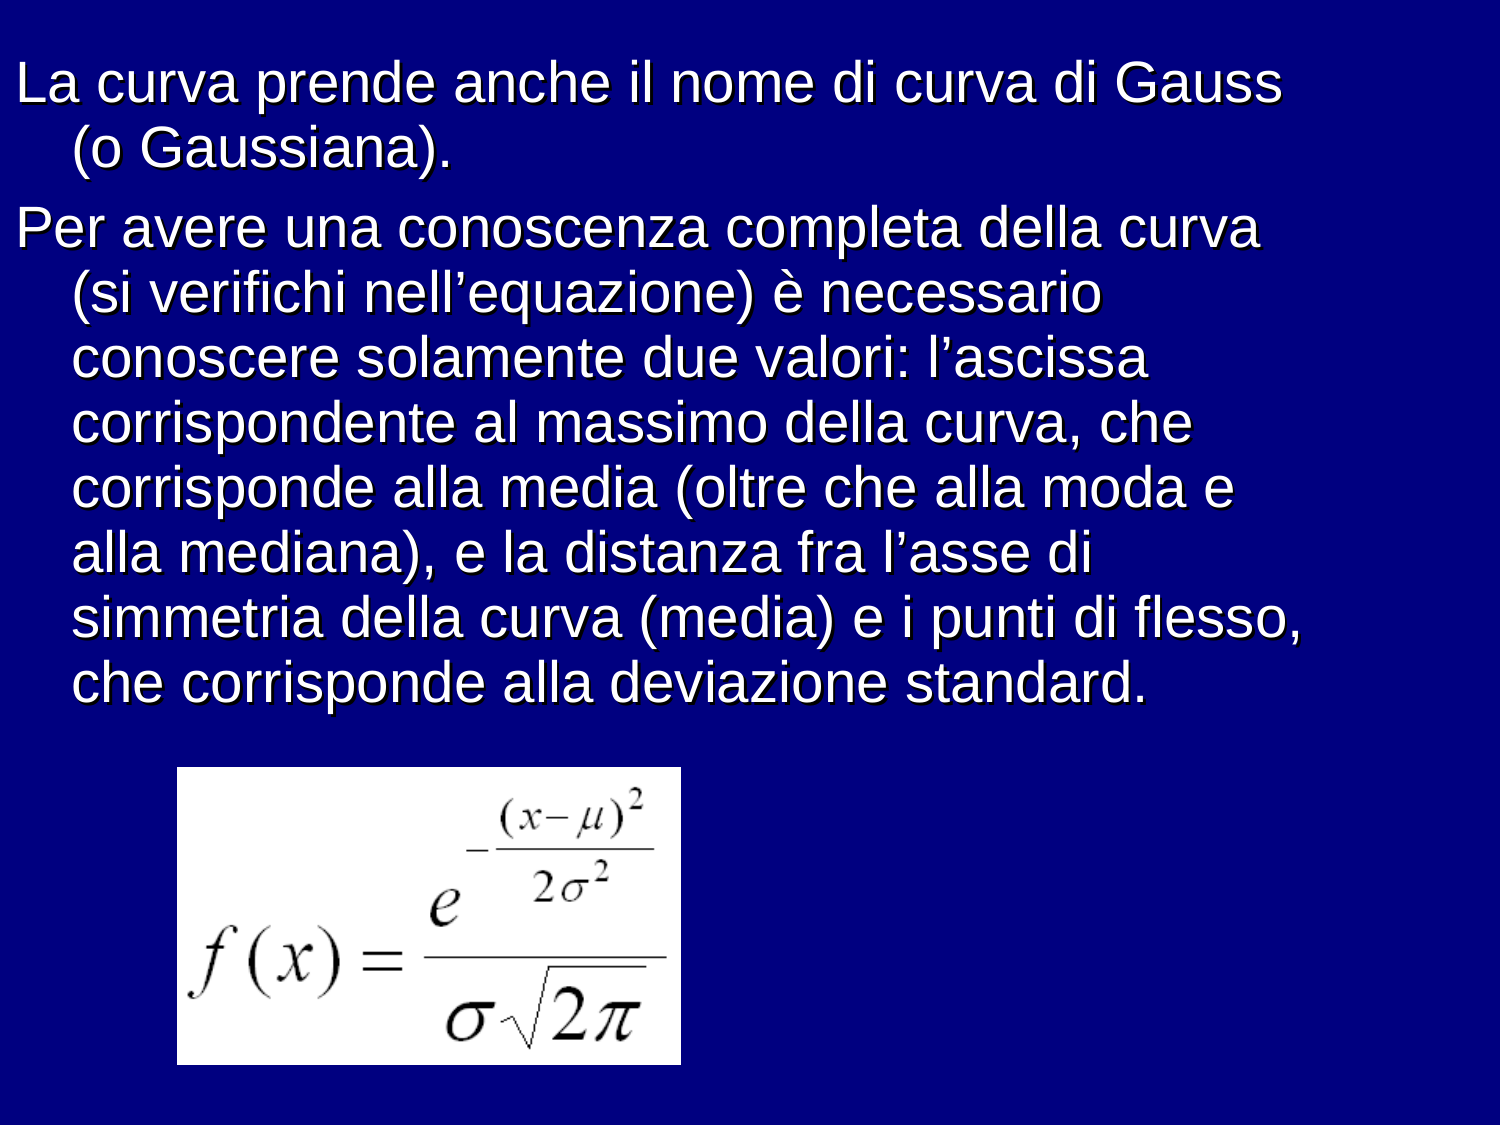

# La curva prende anche il nome di curva di Gauss (o Gaussiana).
Per avere una conoscenza completa della curva (si verifichi nell’equazione) è necessario conoscere solamente due valori: l’ascissa corrispondente al massimo della curva, che corrisponde alla media (oltre che alla moda e alla mediana), e la distanza fra l’asse di simmetria della curva (media) e i punti di flesso, che corrisponde alla deviazione standard.